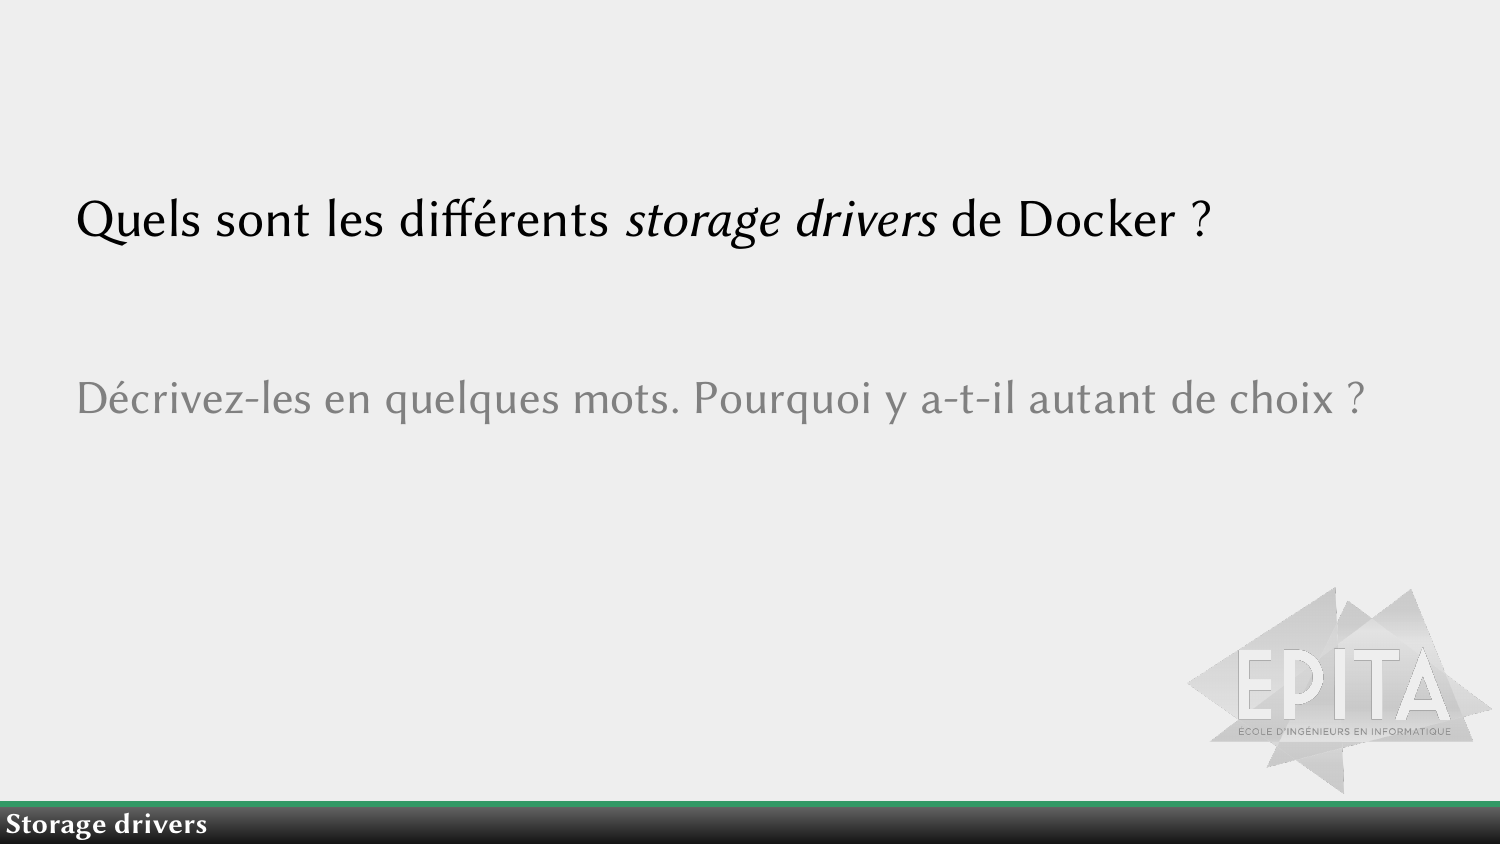

Quels sont les différents storage drivers de Docker ?
Décrivez-les en quelques mots. Pourquoi y a-t-il autant de choix ?
# Storage drivers